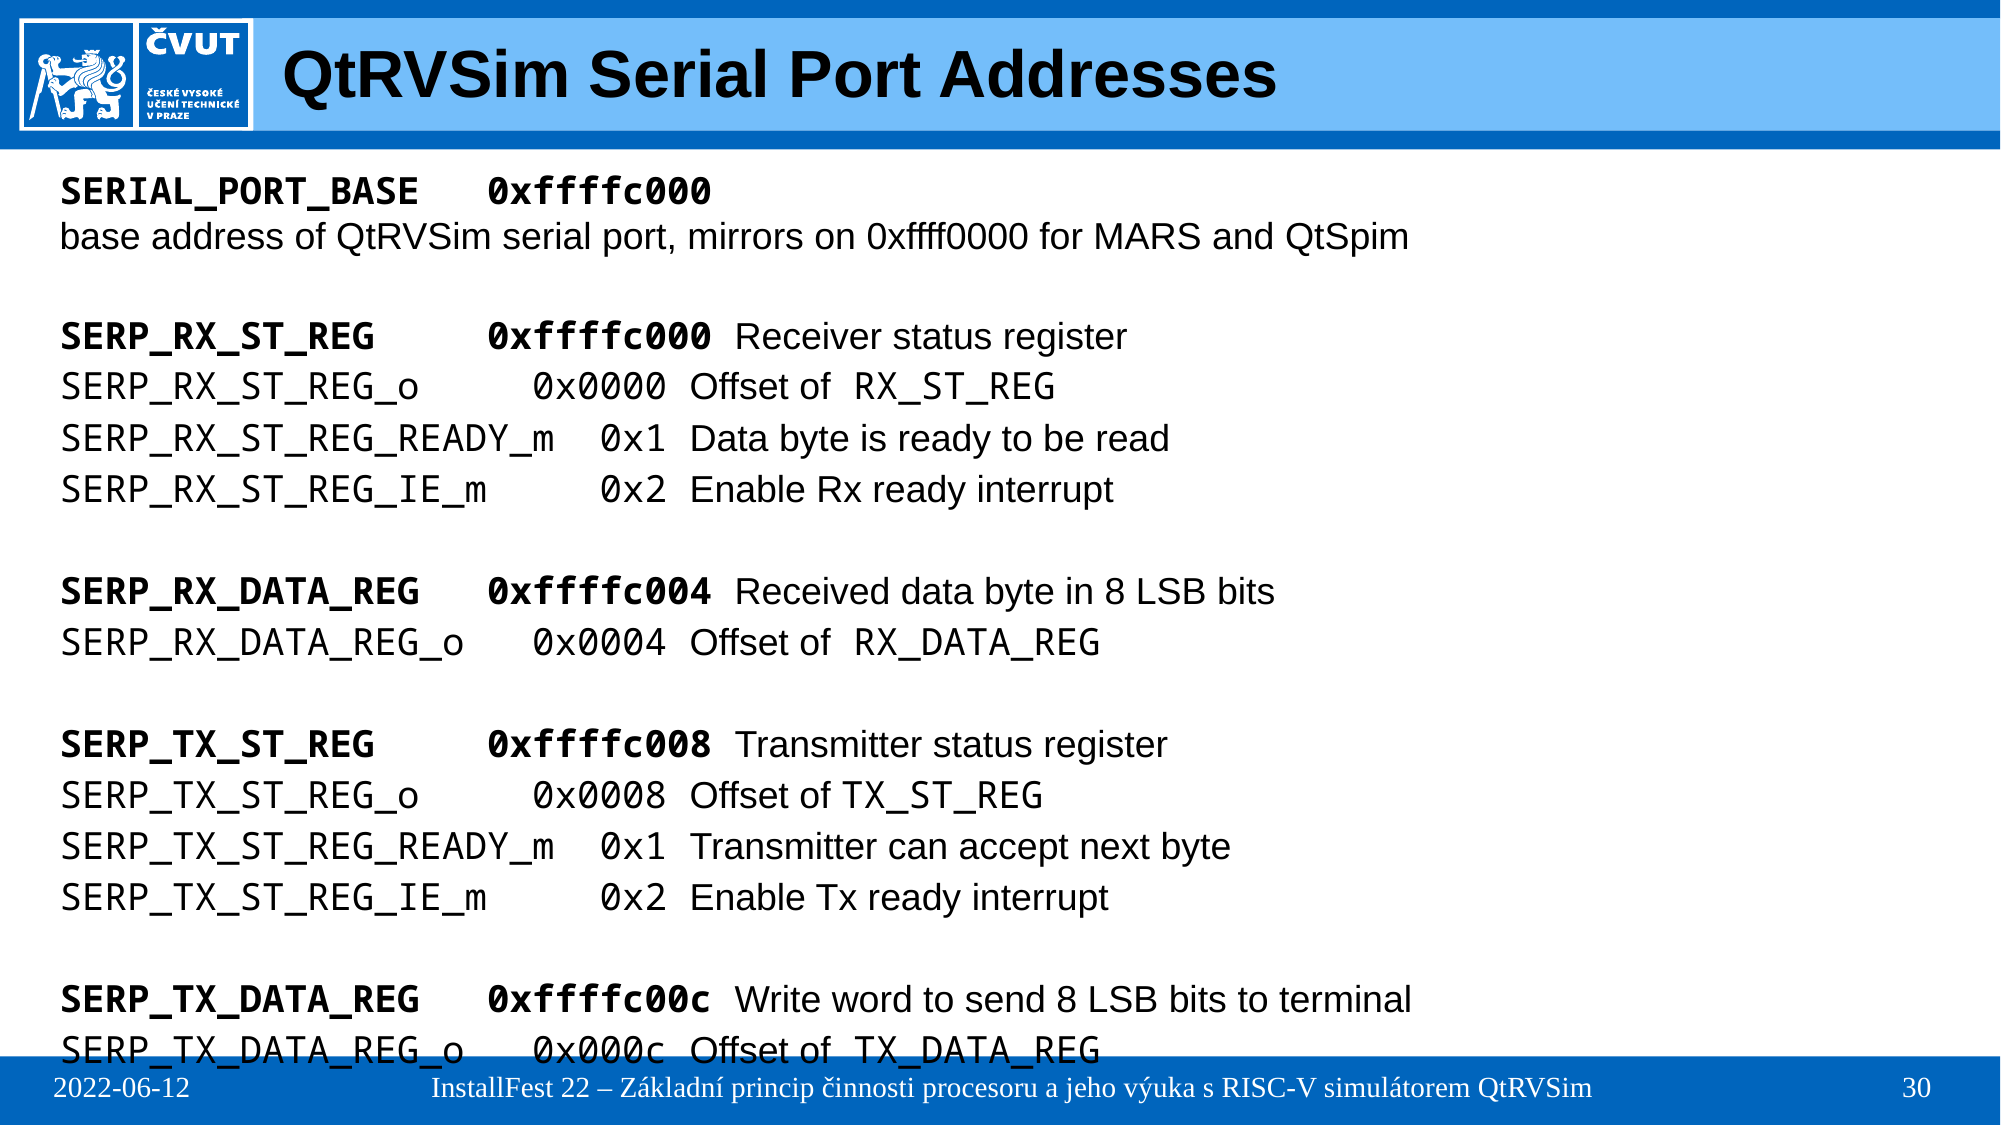

# QtRVSim Serial Port Addresses
SERIAL_PORT_BASE 0xffffc000
base address of QtRVSim serial port, mirrors on 0xffff0000 for MARS and QtSpim
SERP_RX_ST_REG 0xffffc000 Receiver status register
SERP_RX_ST_REG_o 0x0000 Offset of RX_ST_REG
SERP_RX_ST_REG_READY_m 0x1 Data byte is ready to be read
SERP_RX_ST_REG_IE_m 0x2 Enable Rx ready interrupt
SERP_RX_DATA_REG 0xffffc004 Received data byte in 8 LSB bits
SERP_RX_DATA_REG_o 0x0004 Offset of RX_DATA_REG
SERP_TX_ST_REG 0xffffc008 Transmitter status register
SERP_TX_ST_REG_o 0x0008 Offset of TX_ST_REG
SERP_TX_ST_REG_READY_m 0x1 Transmitter can accept next byte
SERP_TX_ST_REG_IE_m 0x2 Enable Tx ready interrupt
SERP_TX_DATA_REG 0xffffc00c Write word to send 8 LSB bits to terminal
SERP_TX_DATA_REG_o 0x000c Offset of TX_DATA_REG
2022-06-12
InstallFest 22 – Základní princip činnosti procesoru a jeho výuka s RISC-V simulátorem QtRVSim
30